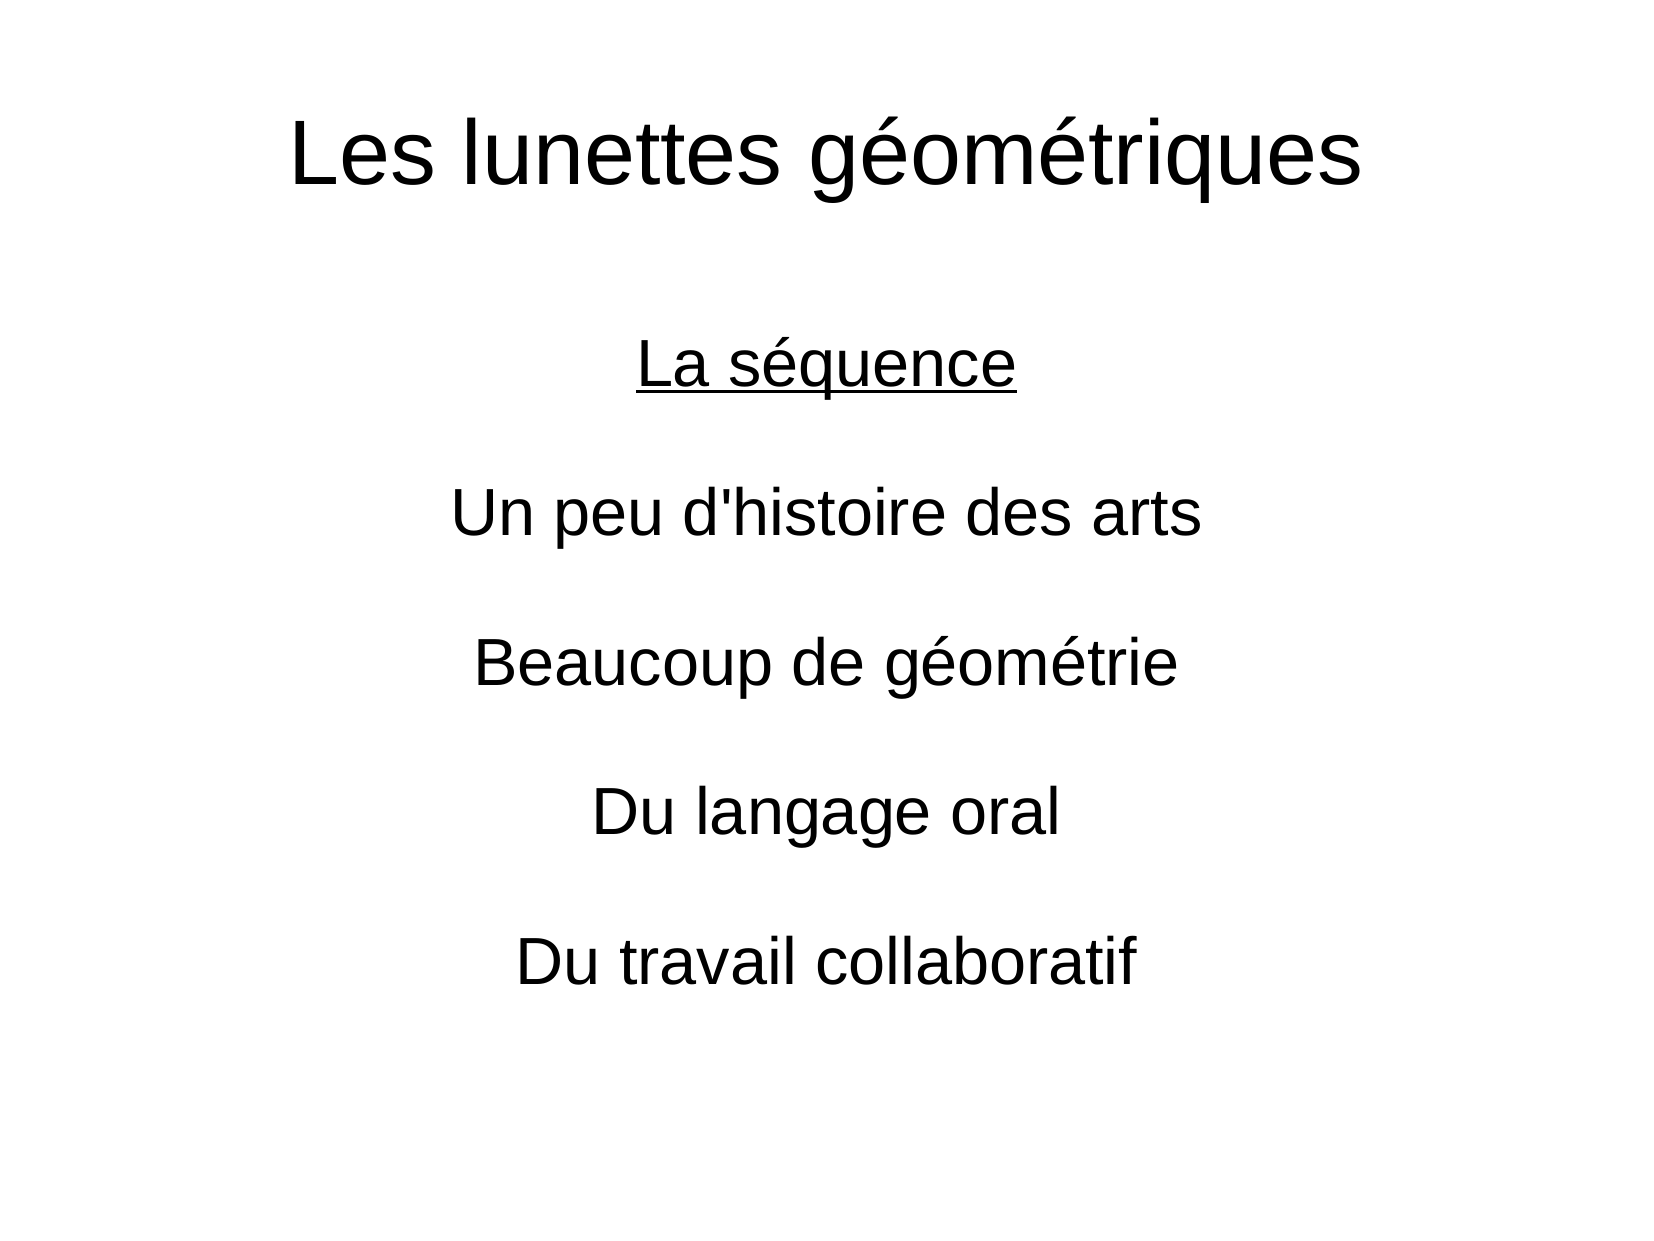

# Les lunettes géométriques
La séquence
Un peu d'histoire des arts
Beaucoup de géométrie
Du langage oral
Du travail collaboratif